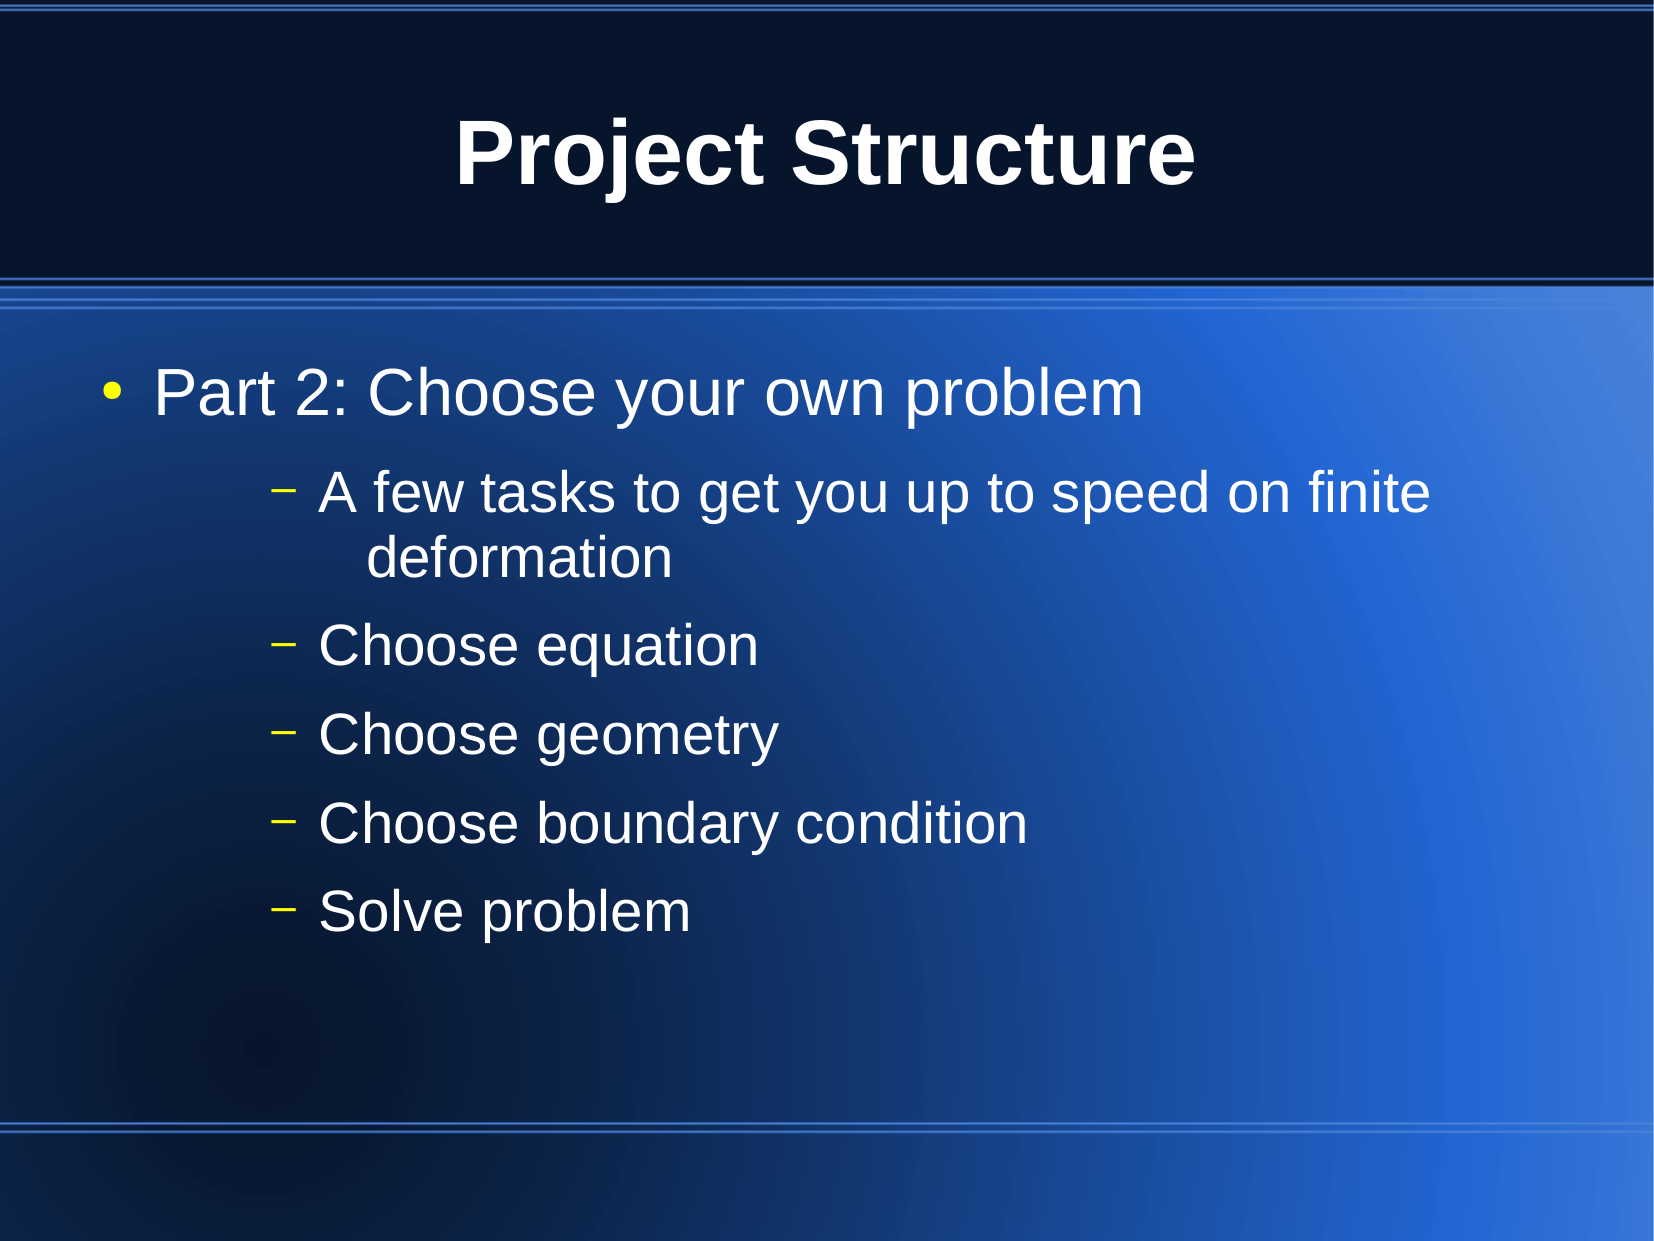

# Project Structure
Part 2: Choose your own problem
A few tasks to get you up to speed on finite deformation
Choose equation
Choose geometry
Choose boundary condition
Solve problem